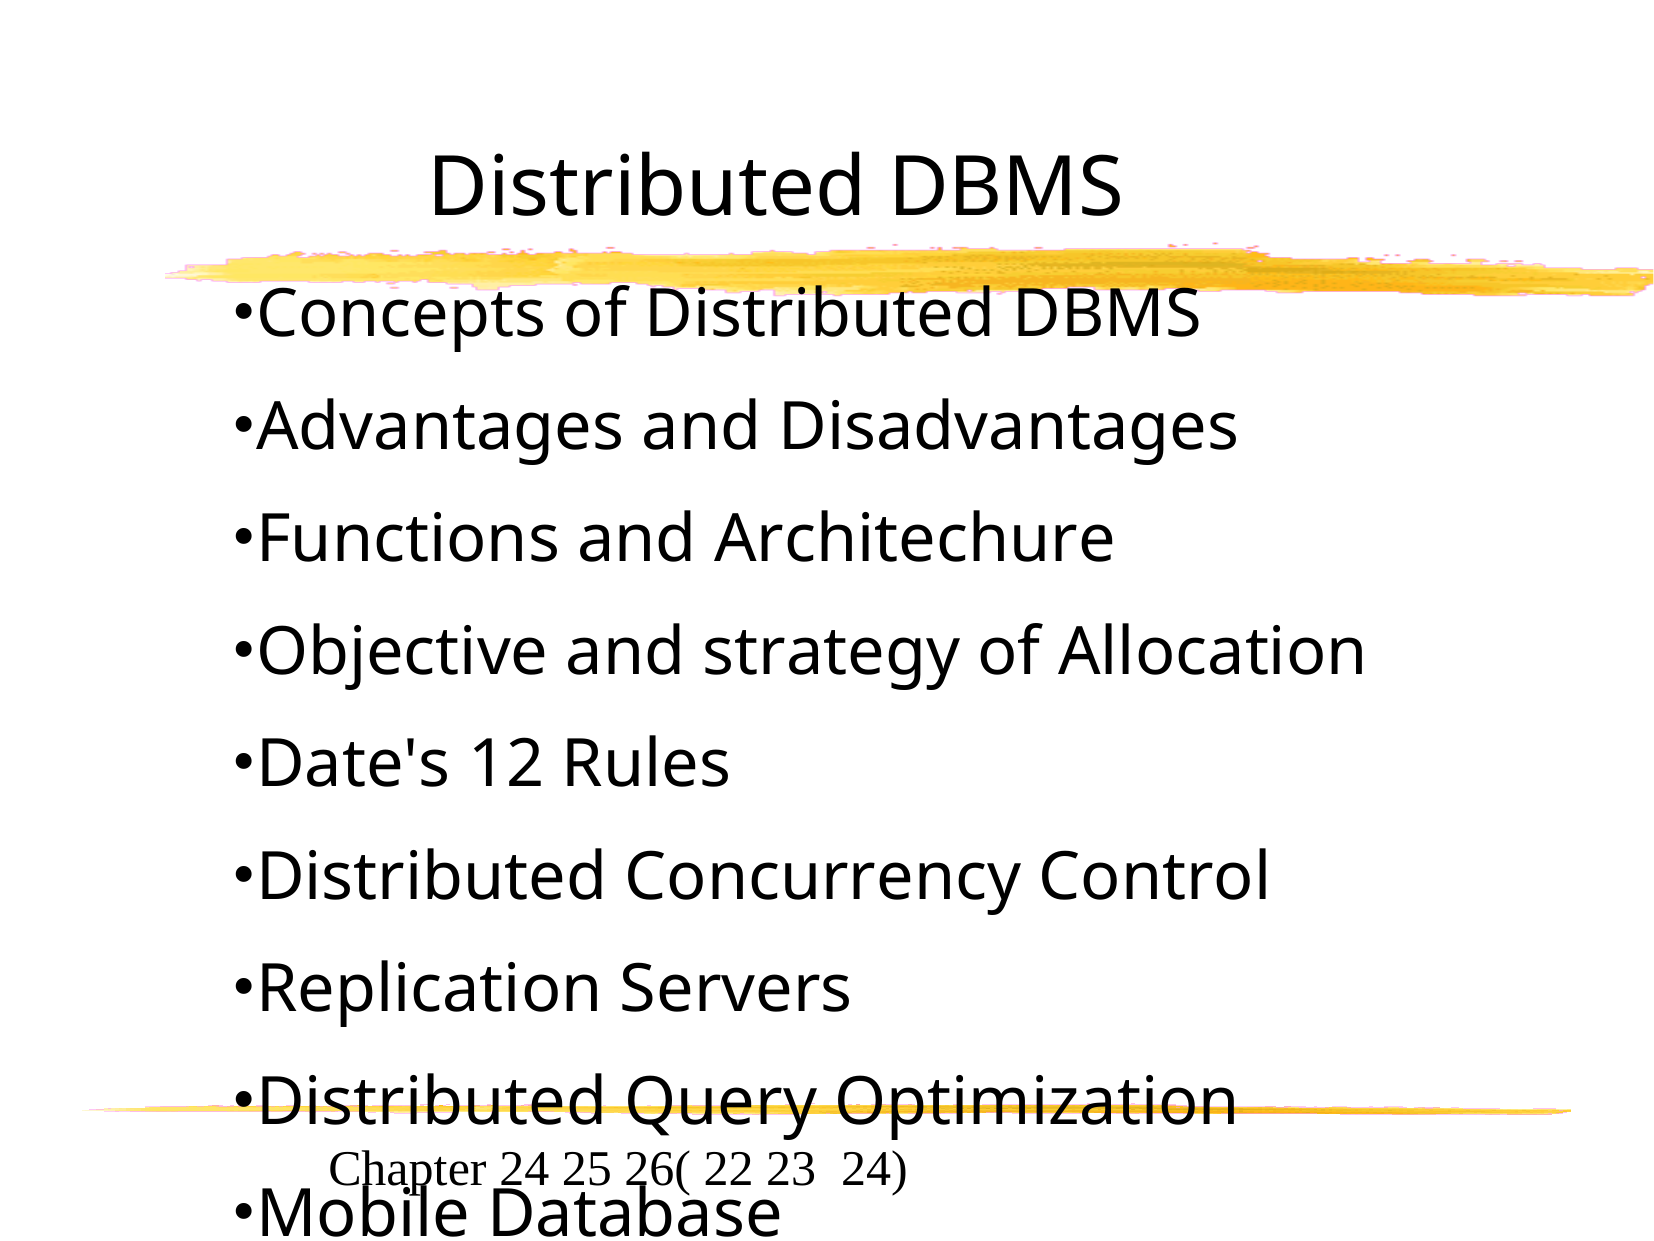

# Distributed DBMS
Concepts of Distributed DBMS
Advantages and Disadvantages
Functions and Architechure
Objective and strategy of Allocation
Date's 12 Rules
Distributed Concurrency Control
Replication Servers
Distributed Query Optimization
Mobile Database
Chapter 24 25 26( 22 23 24)